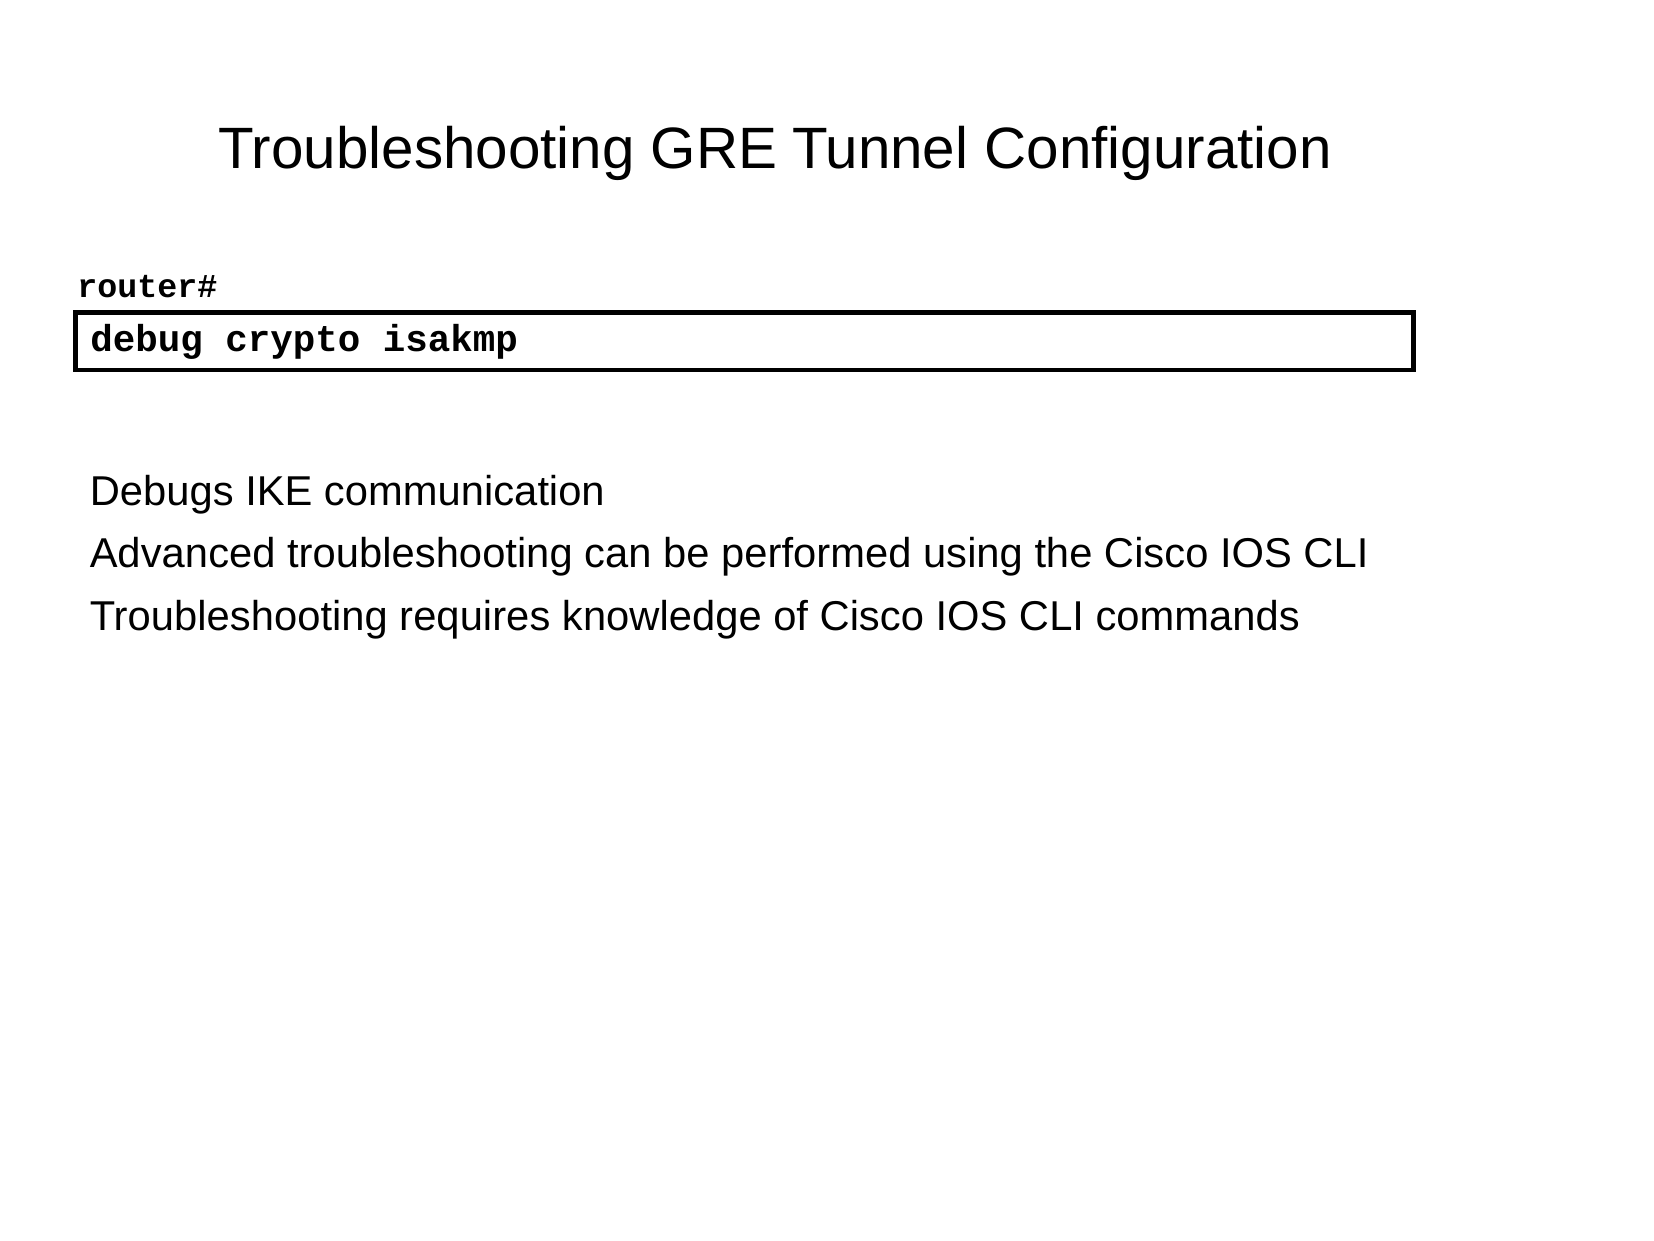

# Troubleshooting GRE Tunnel Configuration
router#
debug crypto isakmp
Debugs IKE communication
Advanced troubleshooting can be performed using the Cisco IOS CLI
Troubleshooting requires knowledge of Cisco IOS CLI commands